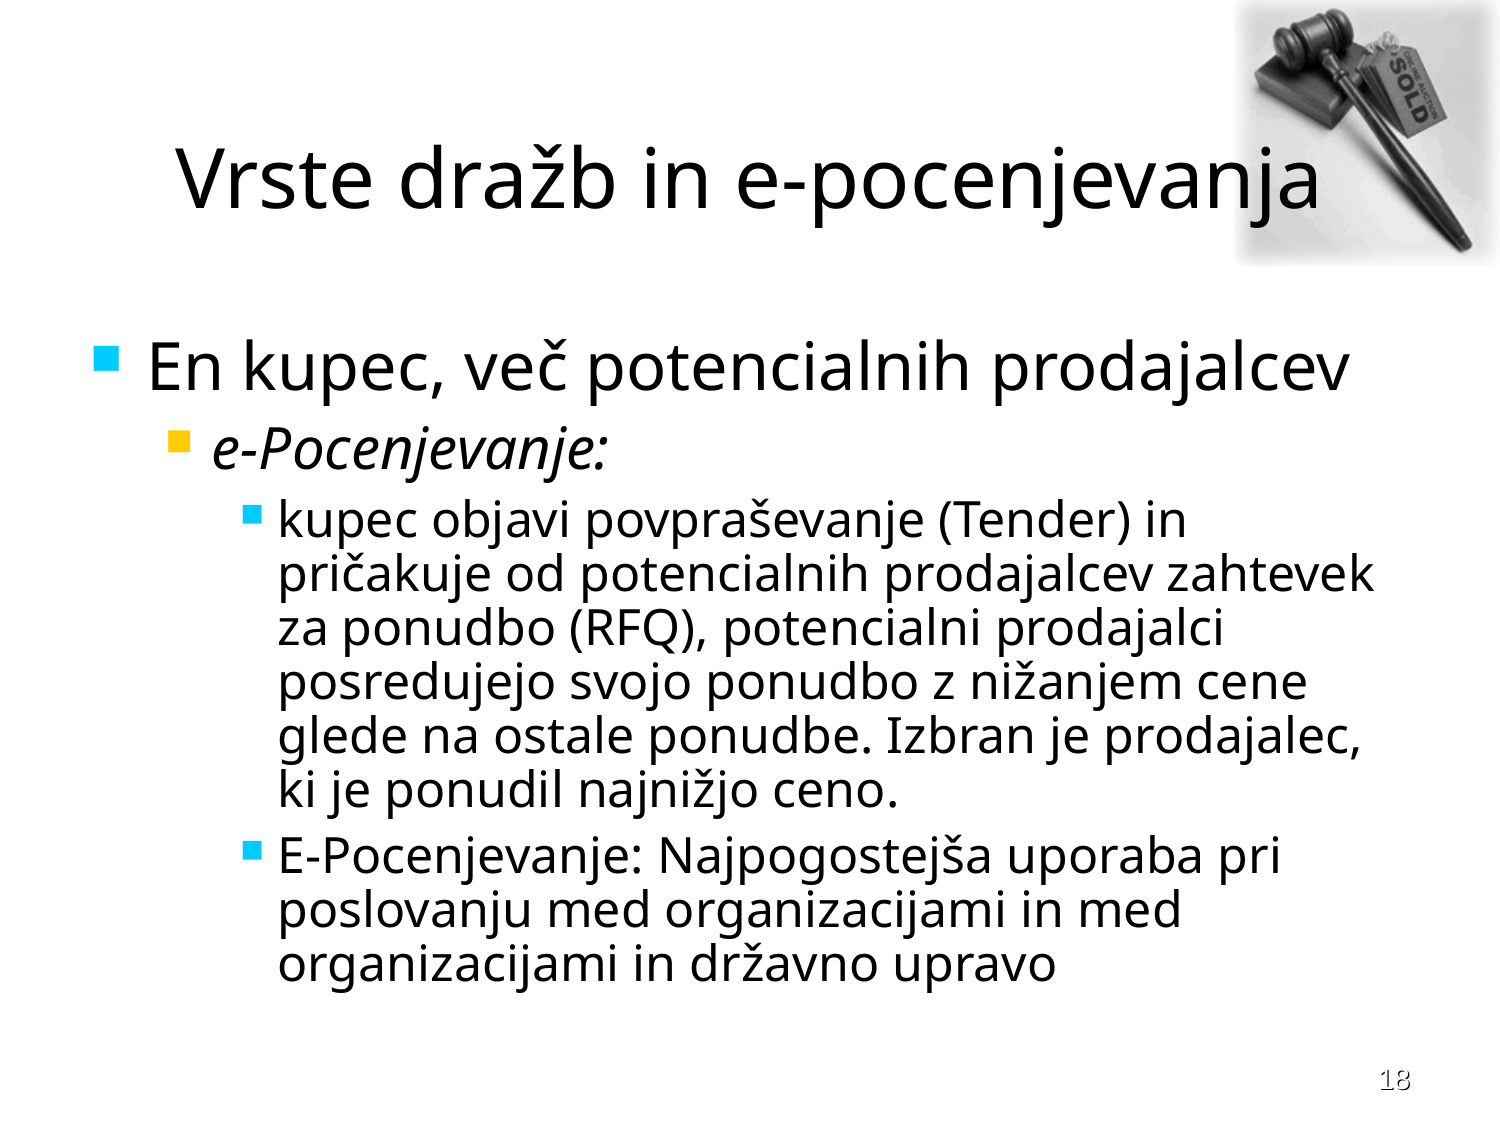

# Vrste dražb in e-pocenjevanja
En kupec, več potencialnih prodajalcev
e-Pocenjevanje:
kupec objavi povpraševanje (Tender) in pričakuje od potencialnih prodajalcev zahtevek za ponudbo (RFQ), potencialni prodajalci posredujejo svojo ponudbo z nižanjem cene glede na ostale ponudbe. Izbran je prodajalec, ki je ponudil najnižjo ceno.
E-Pocenjevanje: Najpogostejša uporaba pri poslovanju med organizacijami in med organizacijami in državno upravo